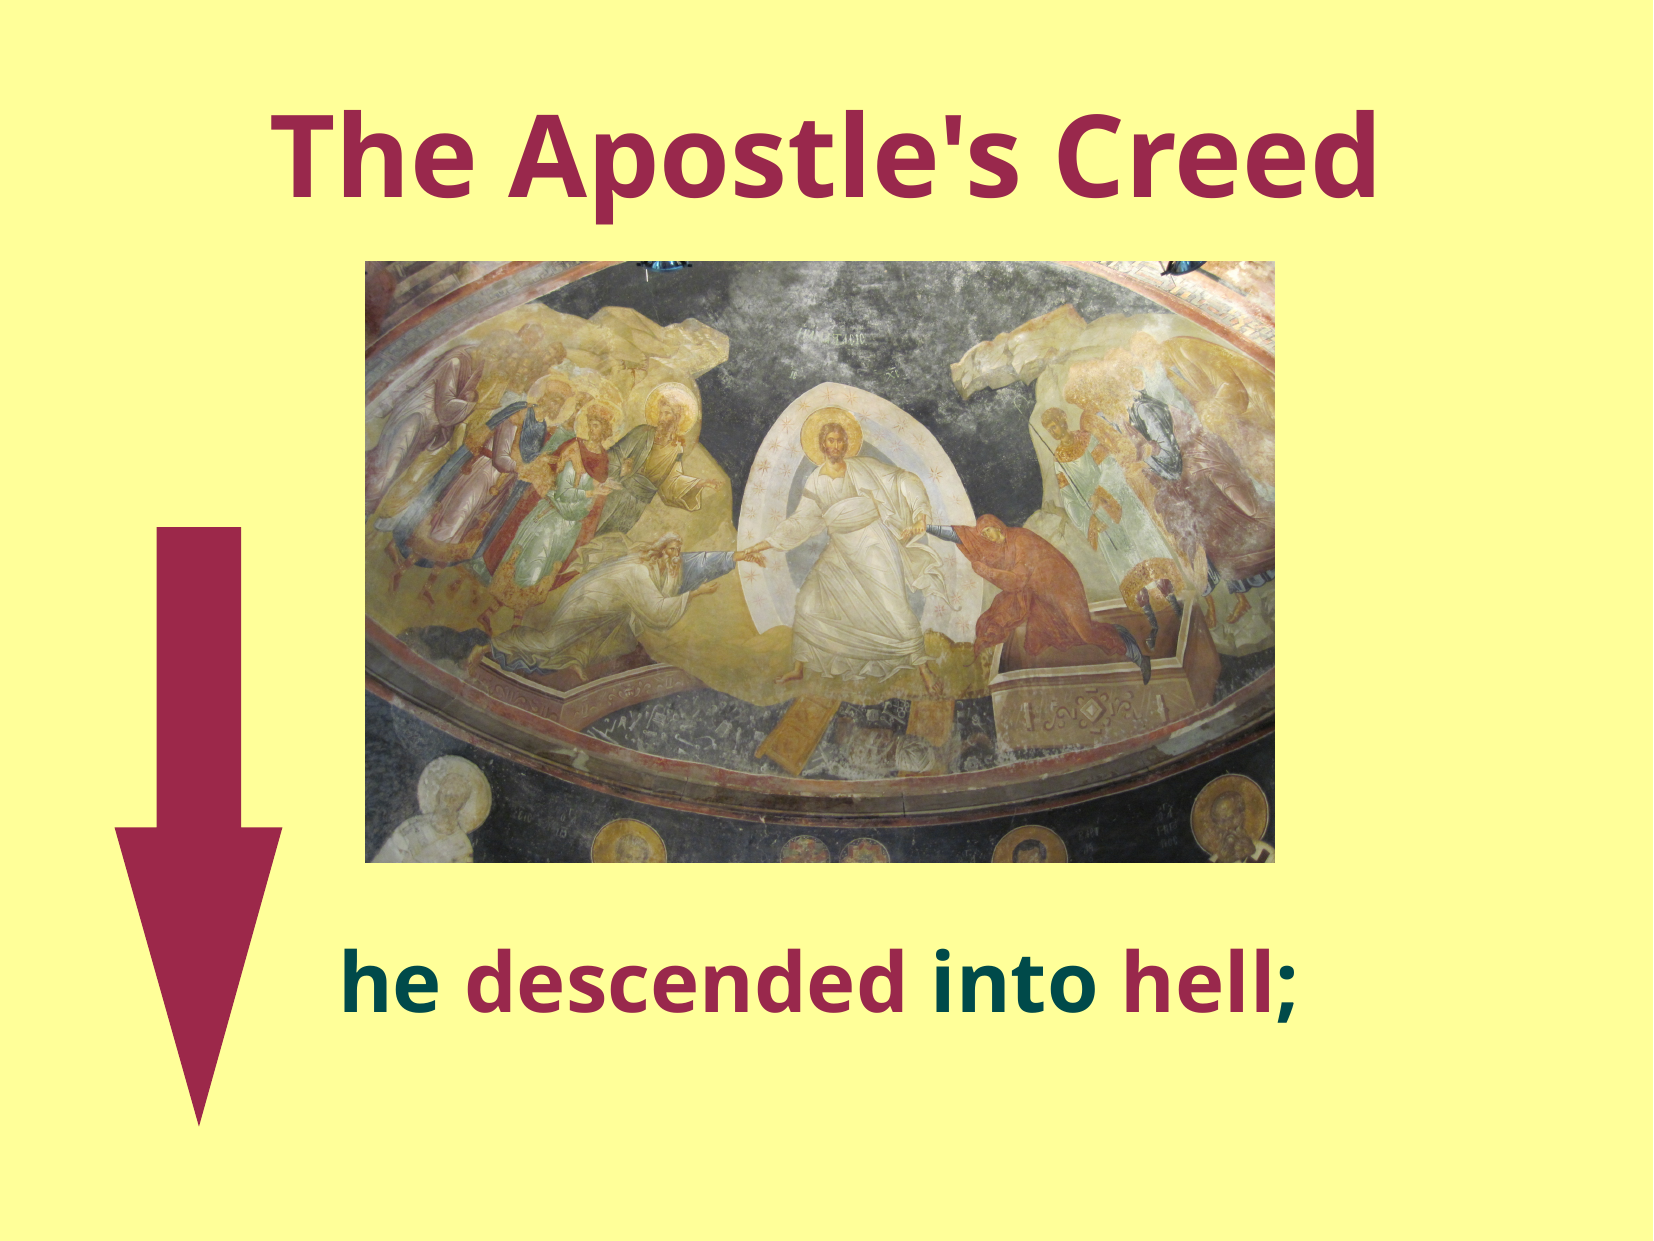

# The Apostle's Creed
he descended into hell;